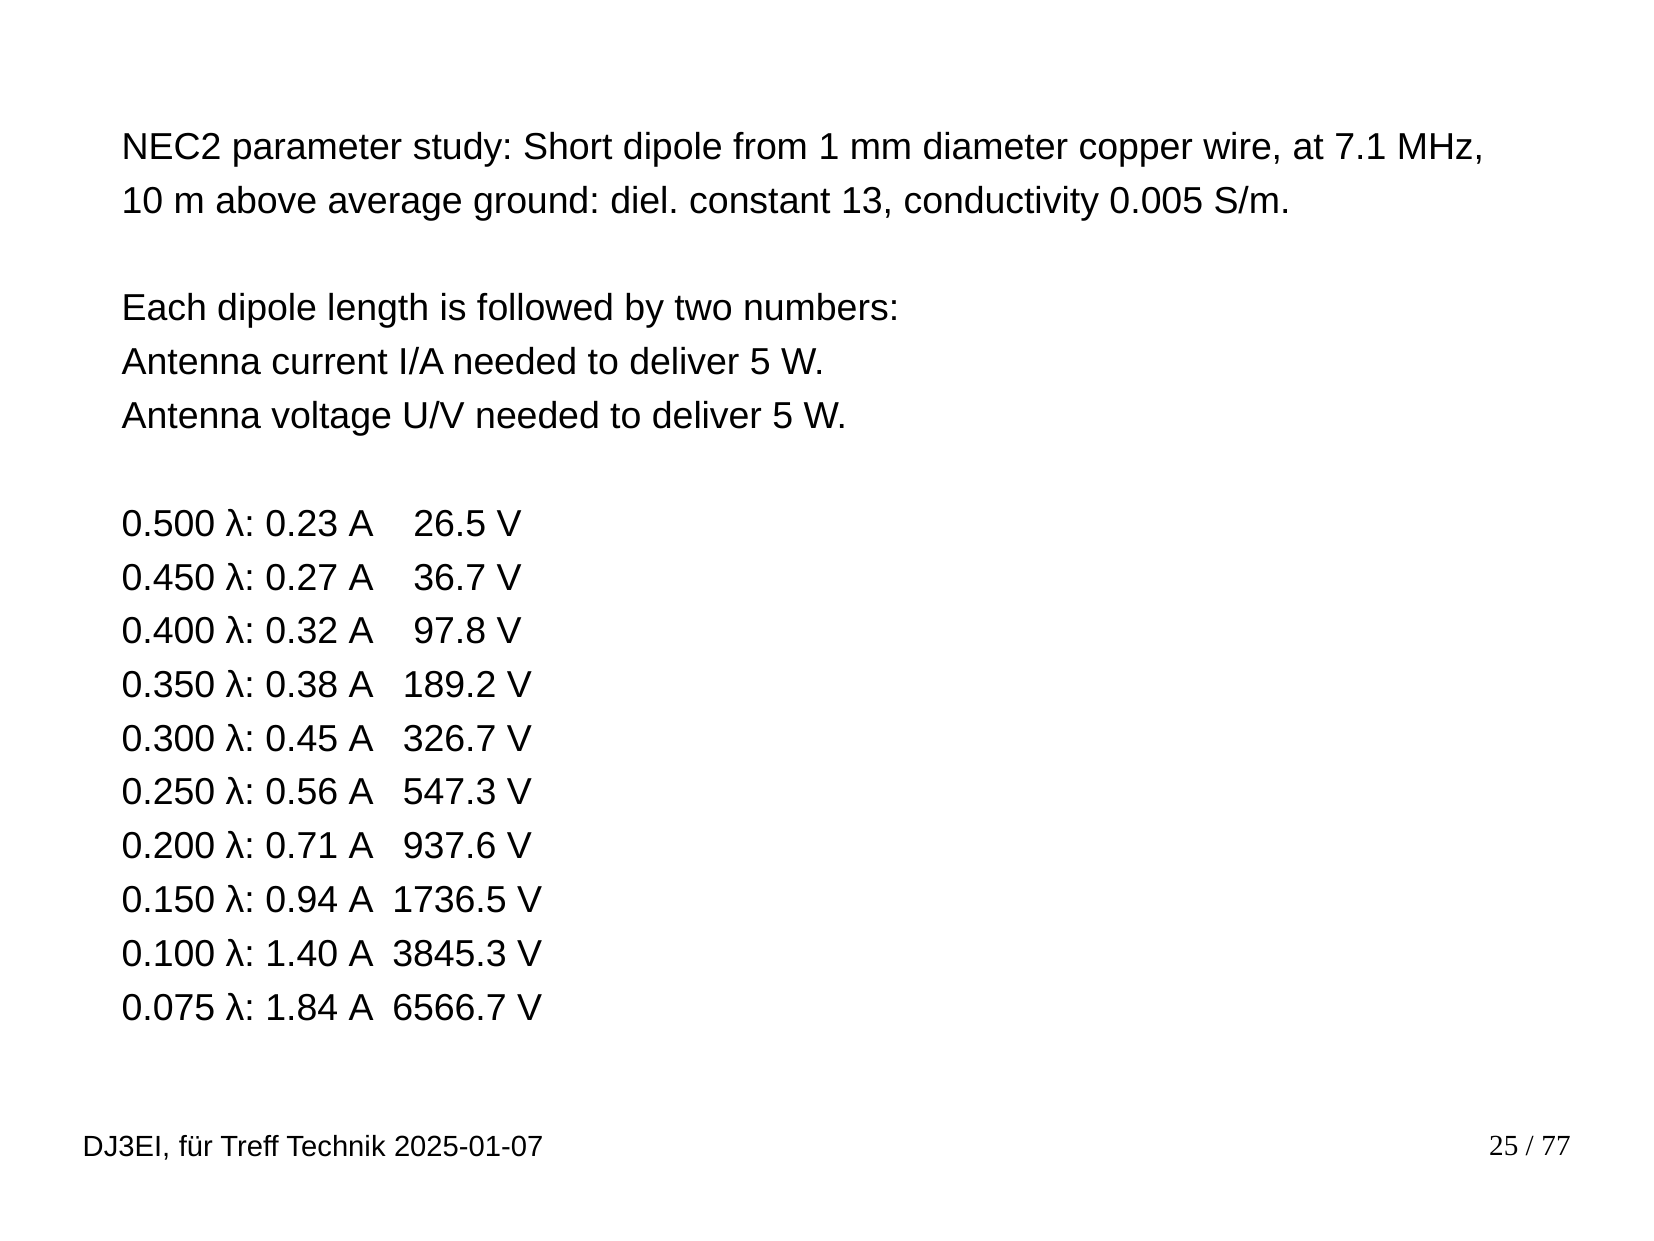

NEC2 parameter study: Short dipole from 1 mm diameter copper wire, at 7.1 MHz,
10 m above average ground: diel. constant 13, conductivity 0.005 S/m.
Each dipole length is followed by two numbers:
Antenna current I/A needed to deliver 5 W.
Antenna voltage U/V needed to deliver 5 W.
0.500 λ: 0.23 A 26.5 V
0.450 λ: 0.27 A 36.7 V
0.400 λ: 0.32 A 97.8 V
0.350 λ: 0.38 A 189.2 V
0.300 λ: 0.45 A 326.7 V
0.250 λ: 0.56 A 547.3 V
0.200 λ: 0.71 A 937.6 V
0.150 λ: 0.94 A 1736.5 V
0.100 λ: 1.40 A 3845.3 V
0.075 λ: 1.84 A 6566.7 V
25